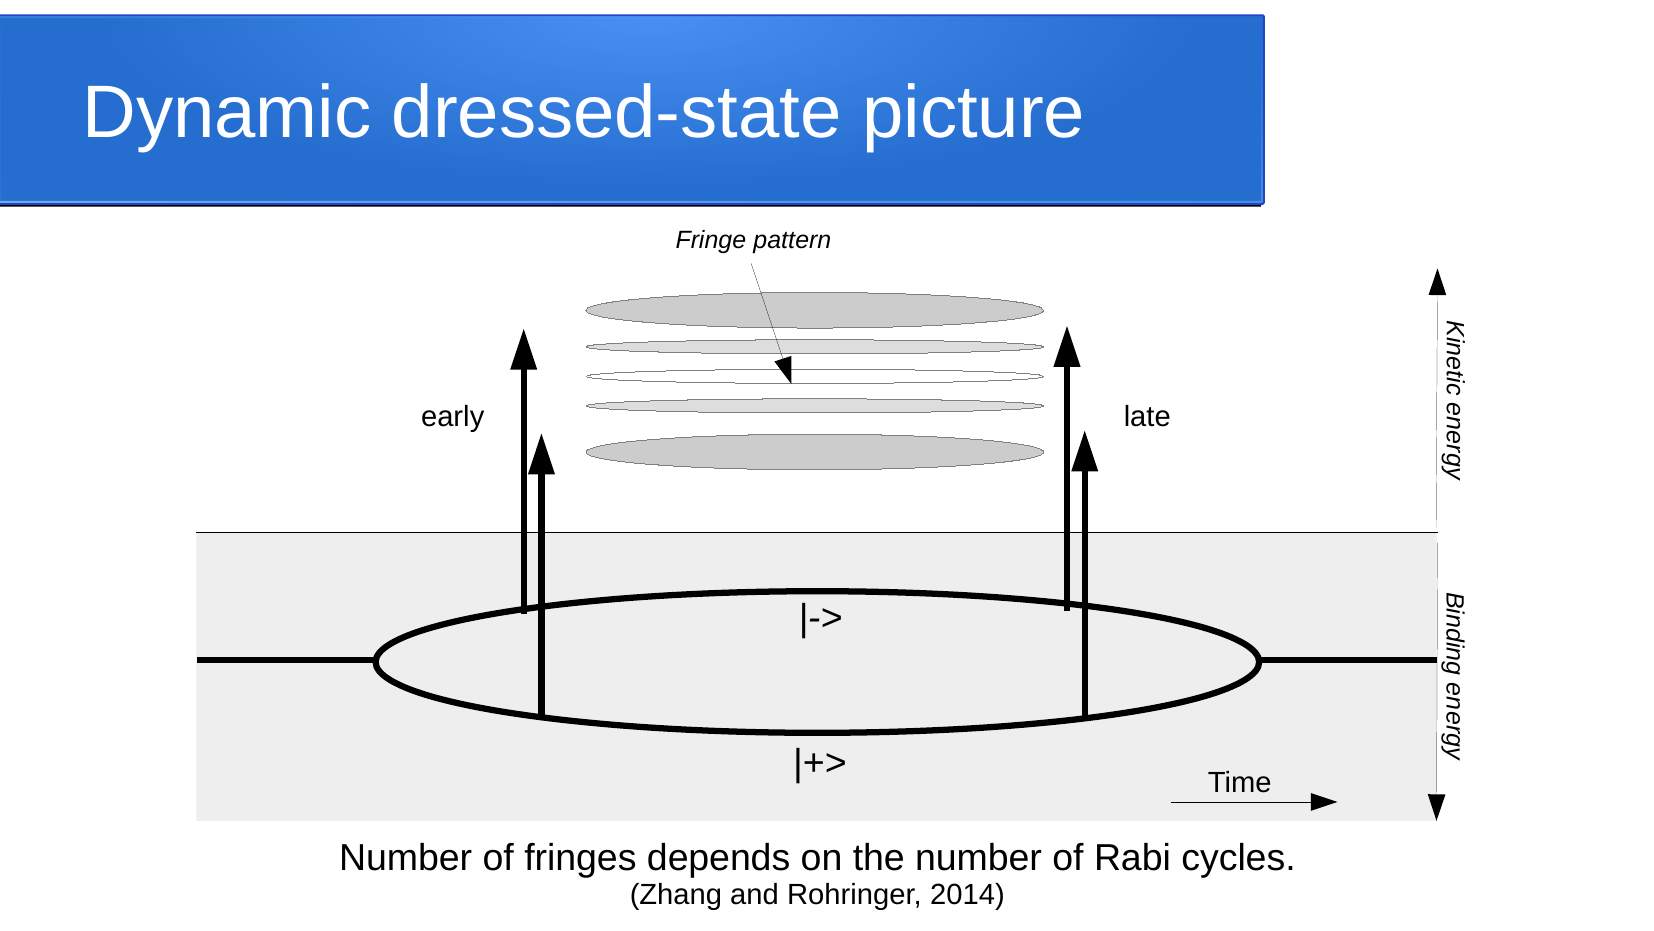

# Dynamic dressed-state picture
Fringe pattern
Kinetic energy
early
late
|->
Binding energy
|+>
Time
Number of fringes depends on the number of Rabi cycles.
(Zhang and Rohringer, 2014)